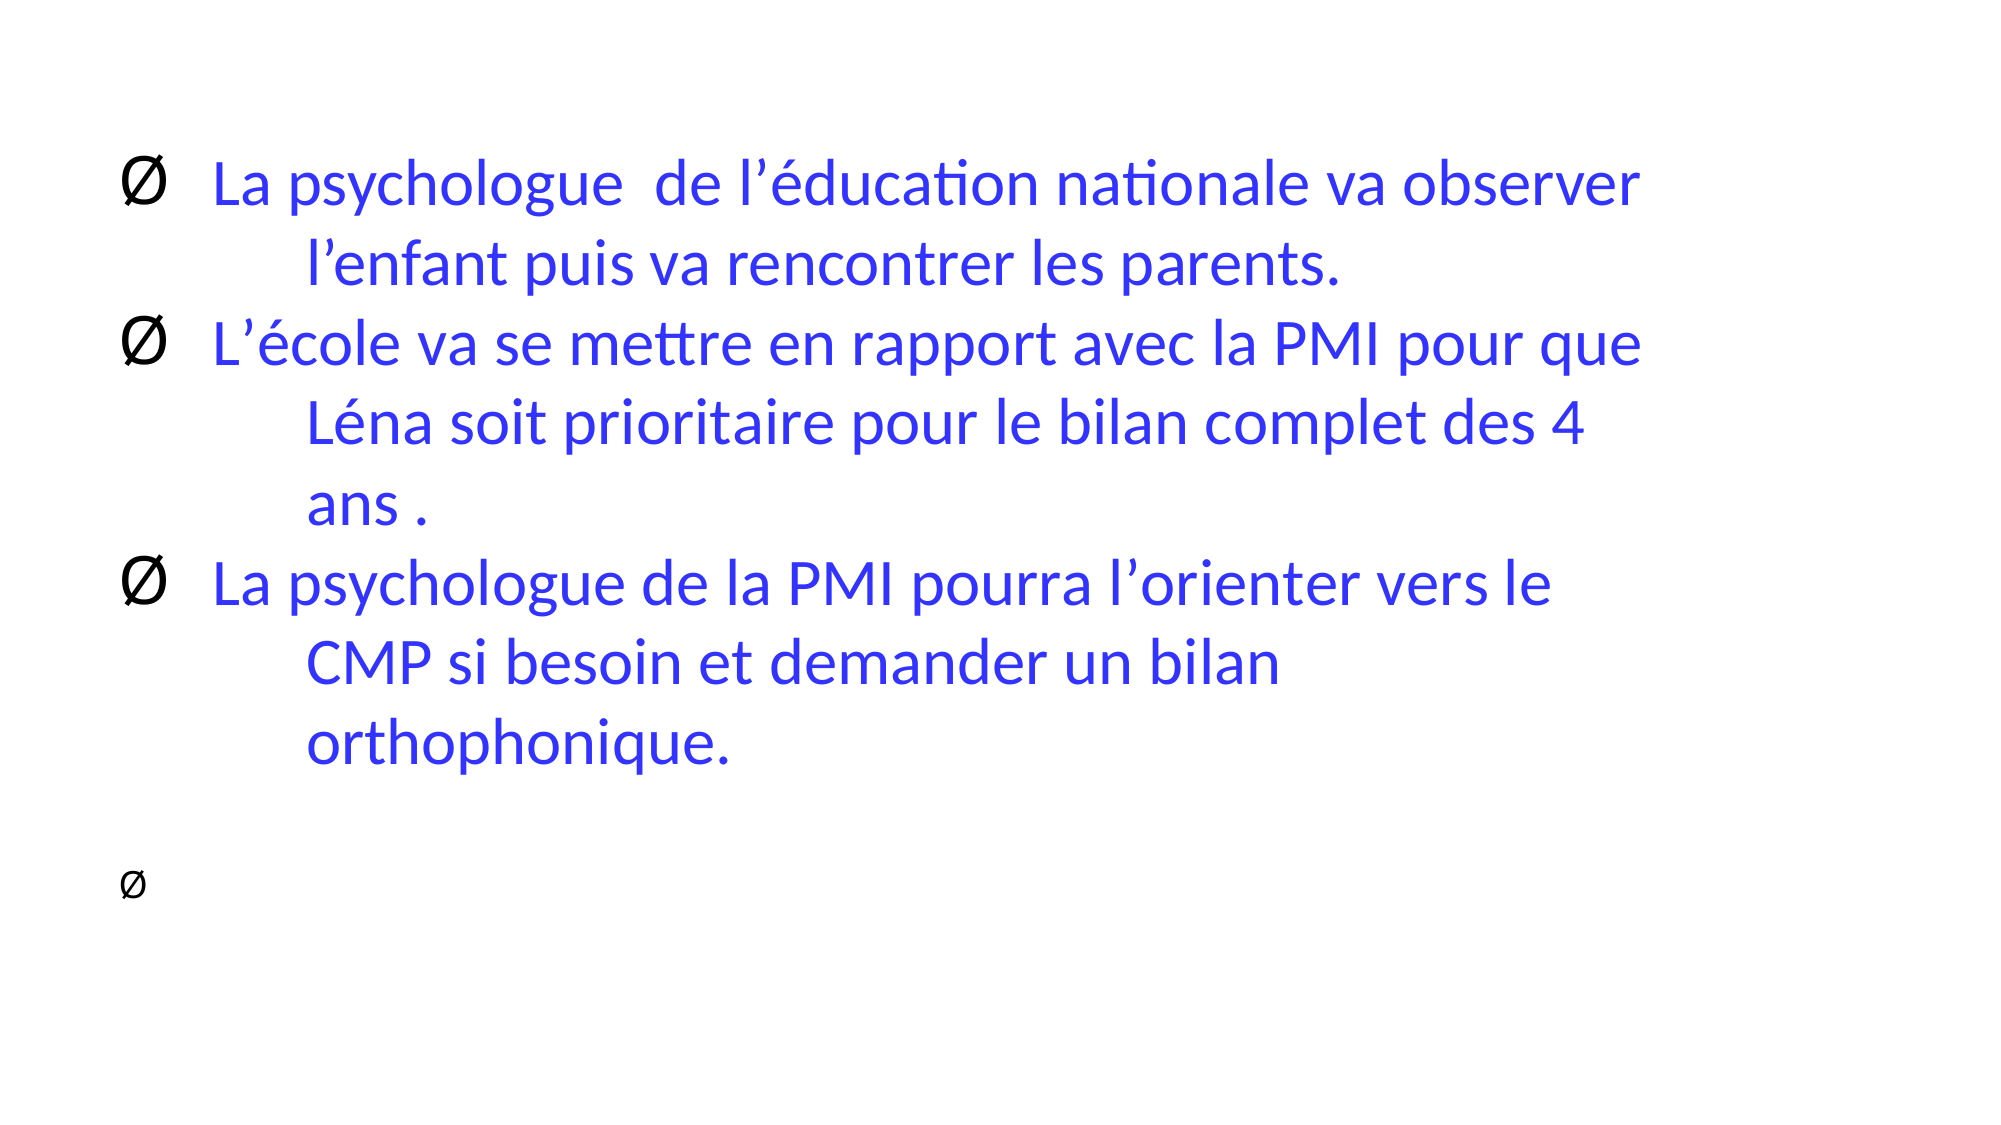

La psychologue de l’éducation nationale va observer l’enfant puis va rencontrer les parents.
L’école va se mettre en rapport avec la PMI pour que Léna soit prioritaire pour le bilan complet des 4 ans .
La psychologue de la PMI pourra l’orienter vers le CMP si besoin et demander un bilan orthophonique.